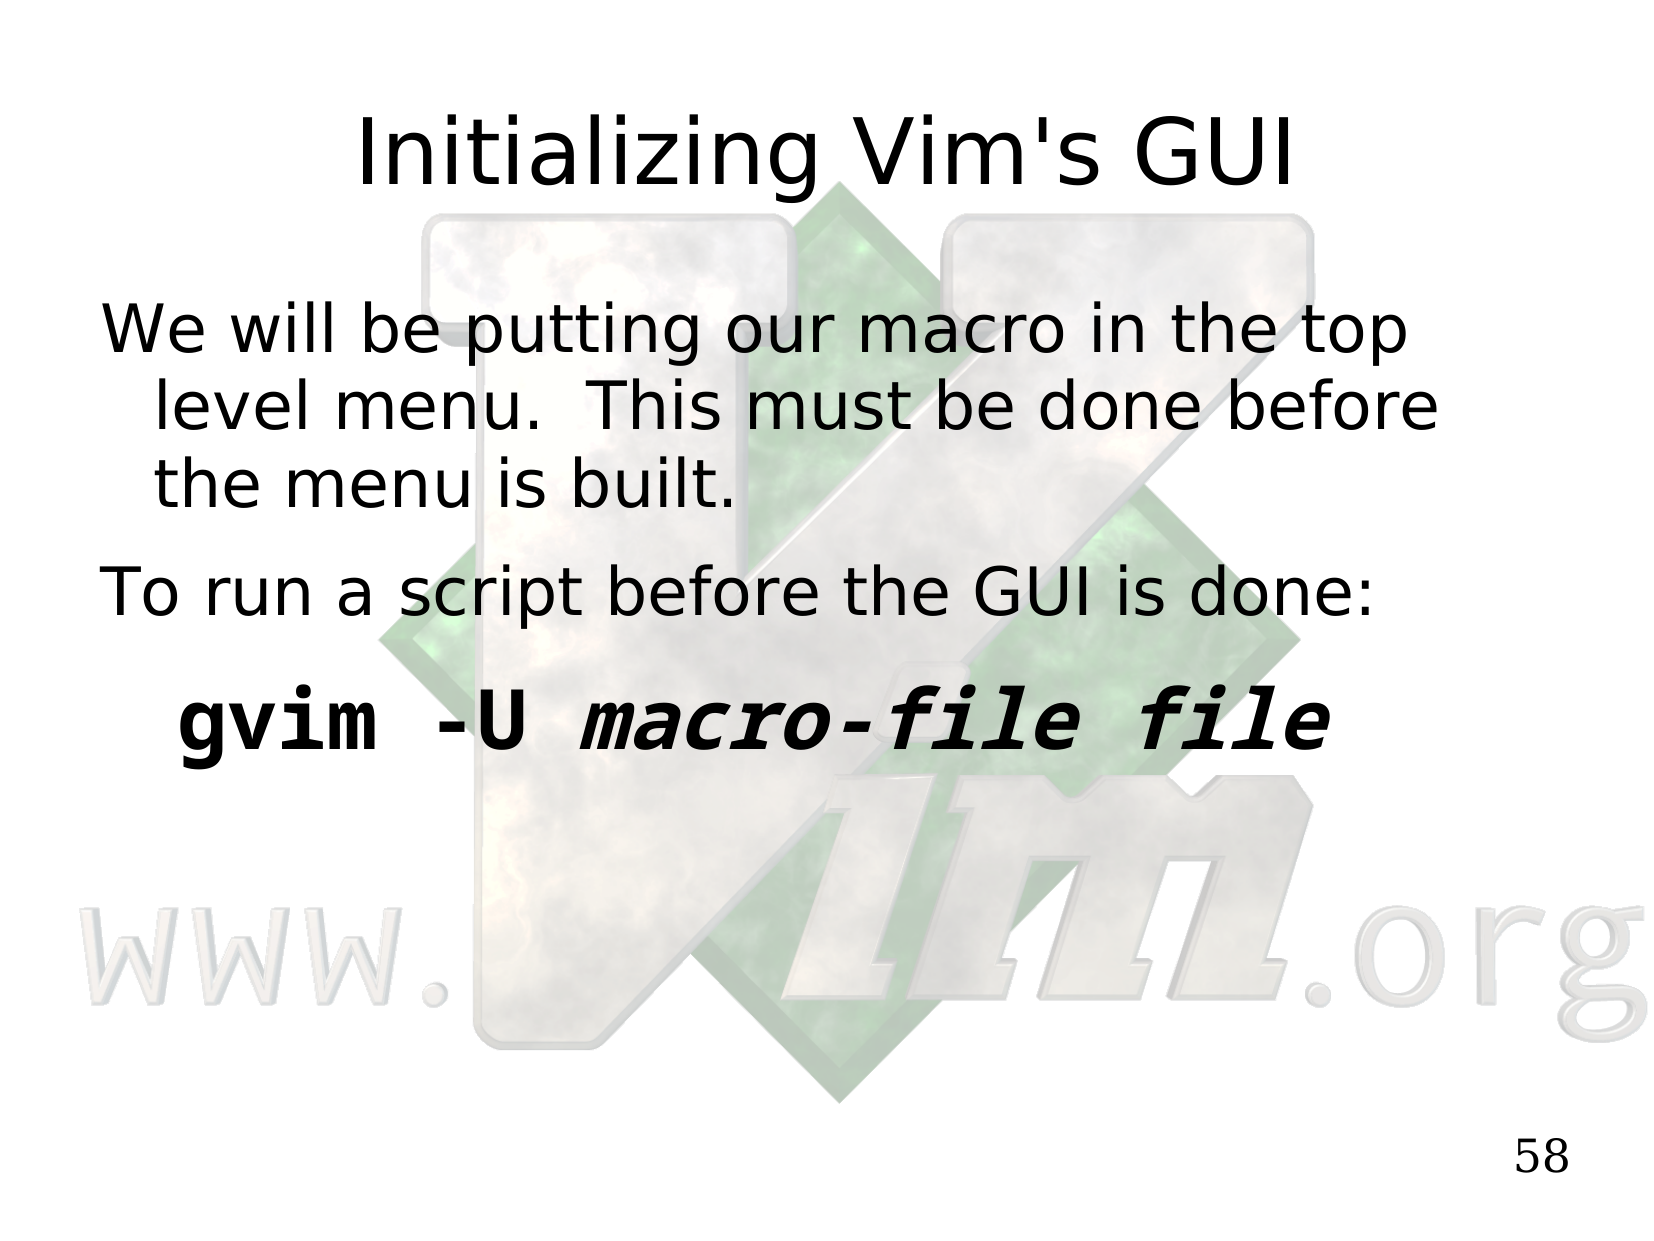

# Initializing Vim's GUI
We will be putting our macro in the top level menu. This must be done before the menu is built.
To run a script before the GUI is done:
gvim -U macro-file file
58